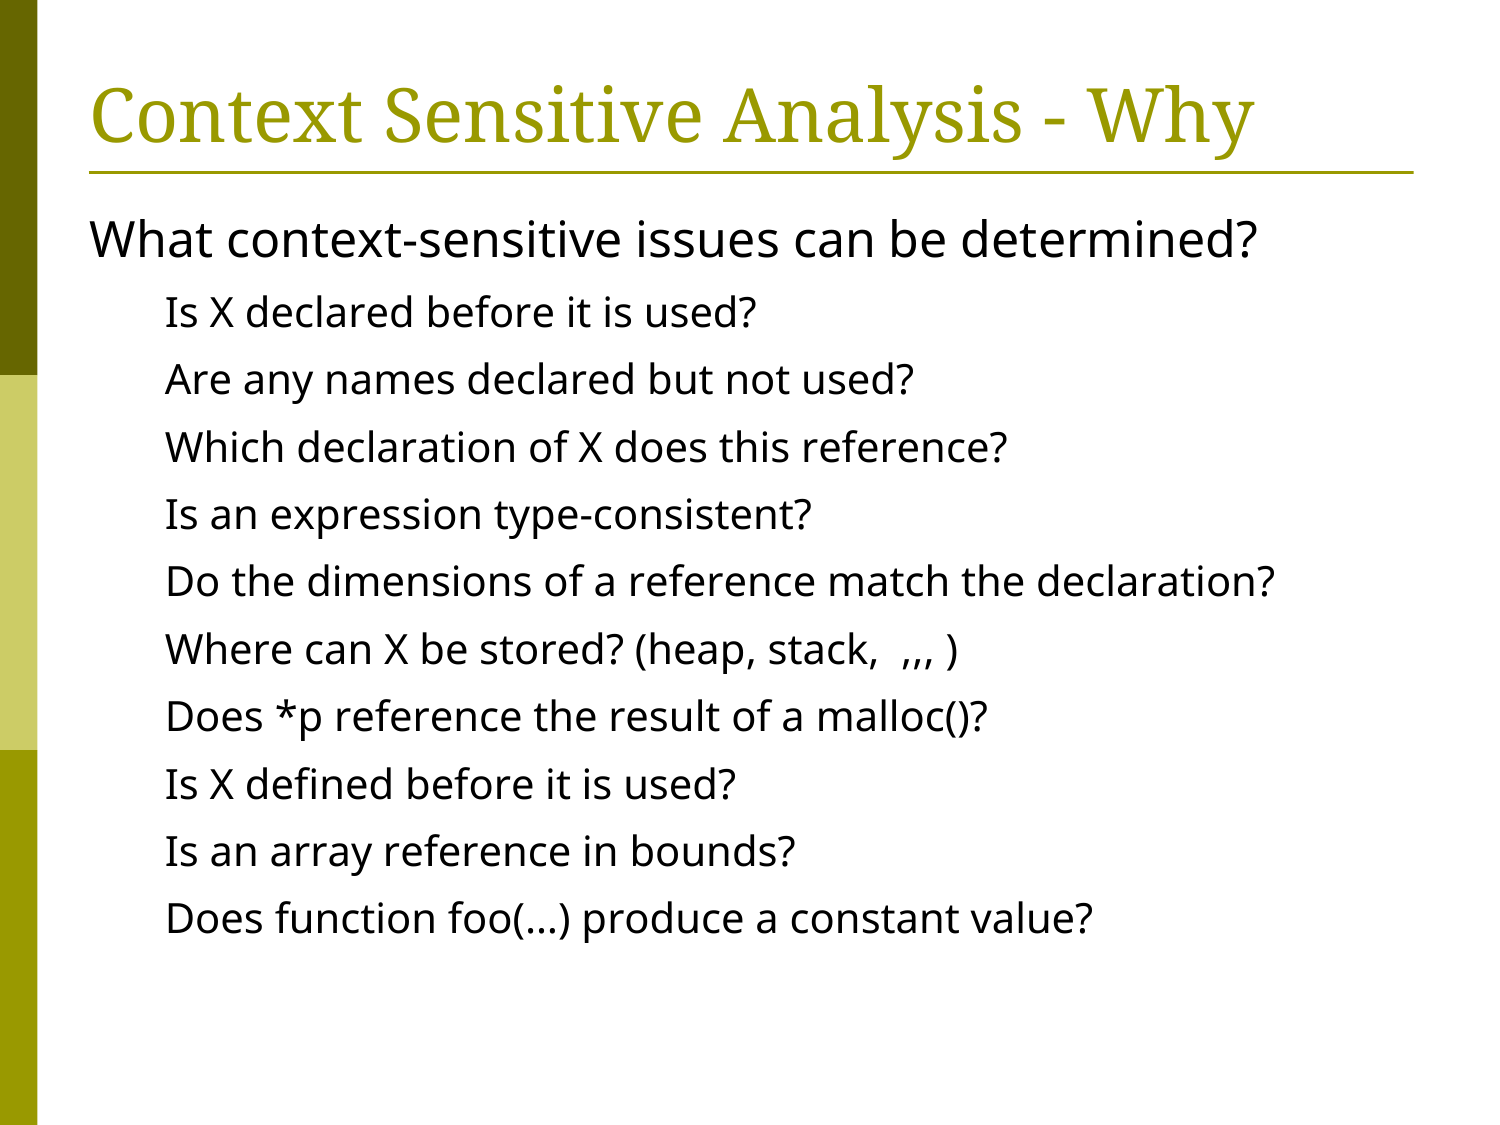

# Context Sensitive Analysis - Why
What context-sensitive issues can be determined?
Is X declared before it is used?
Are any names declared but not used?
Which declaration of X does this reference?
Is an expression type-consistent?
Do the dimensions of a reference match the declaration?
Where can X be stored? (heap, stack, ,,, )
Does *p reference the result of a malloc()?
Is X defined before it is used?
Is an array reference in bounds?
Does function foo(…) produce a constant value?